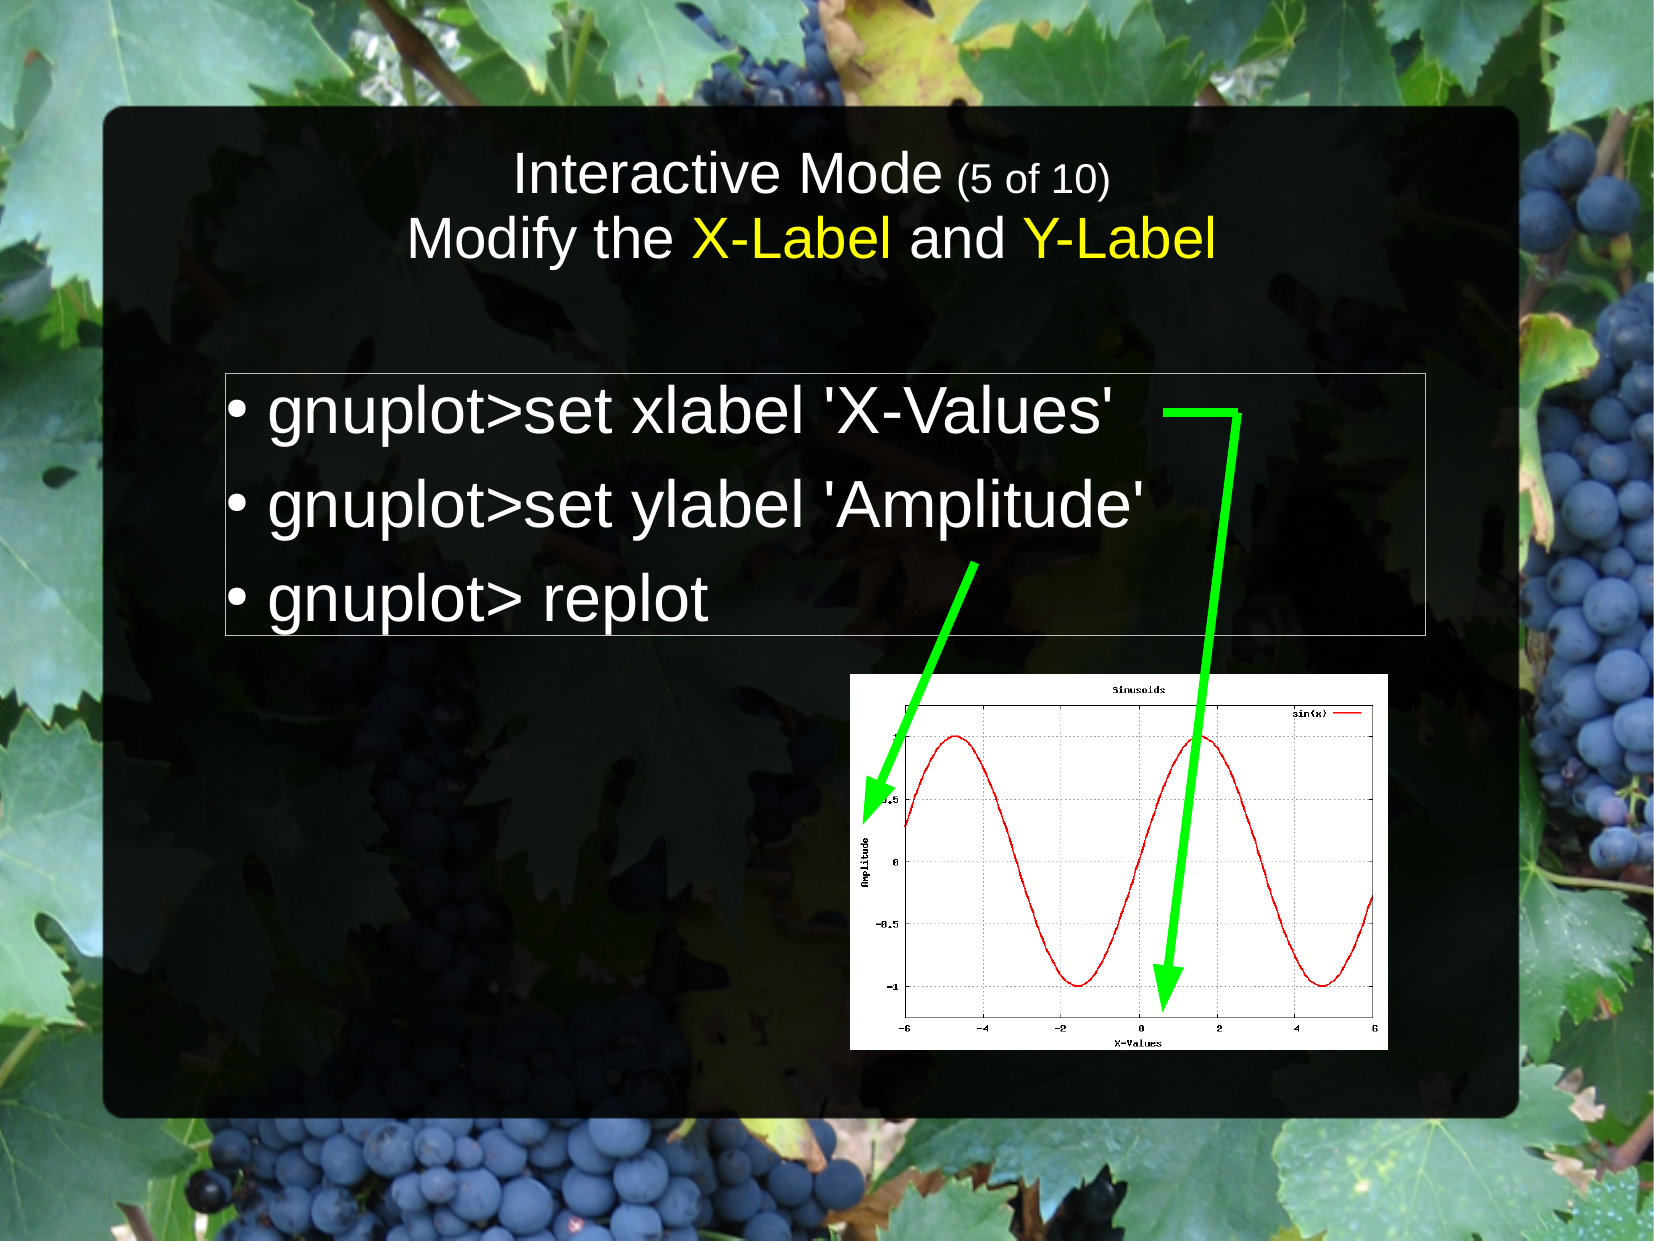

# Interactive Mode (5 of 10) Modify the X-Label and Y-Label
 gnuplot>set xlabel 'X-Values'
 gnuplot>set ylabel 'Amplitude'
 gnuplot> replot